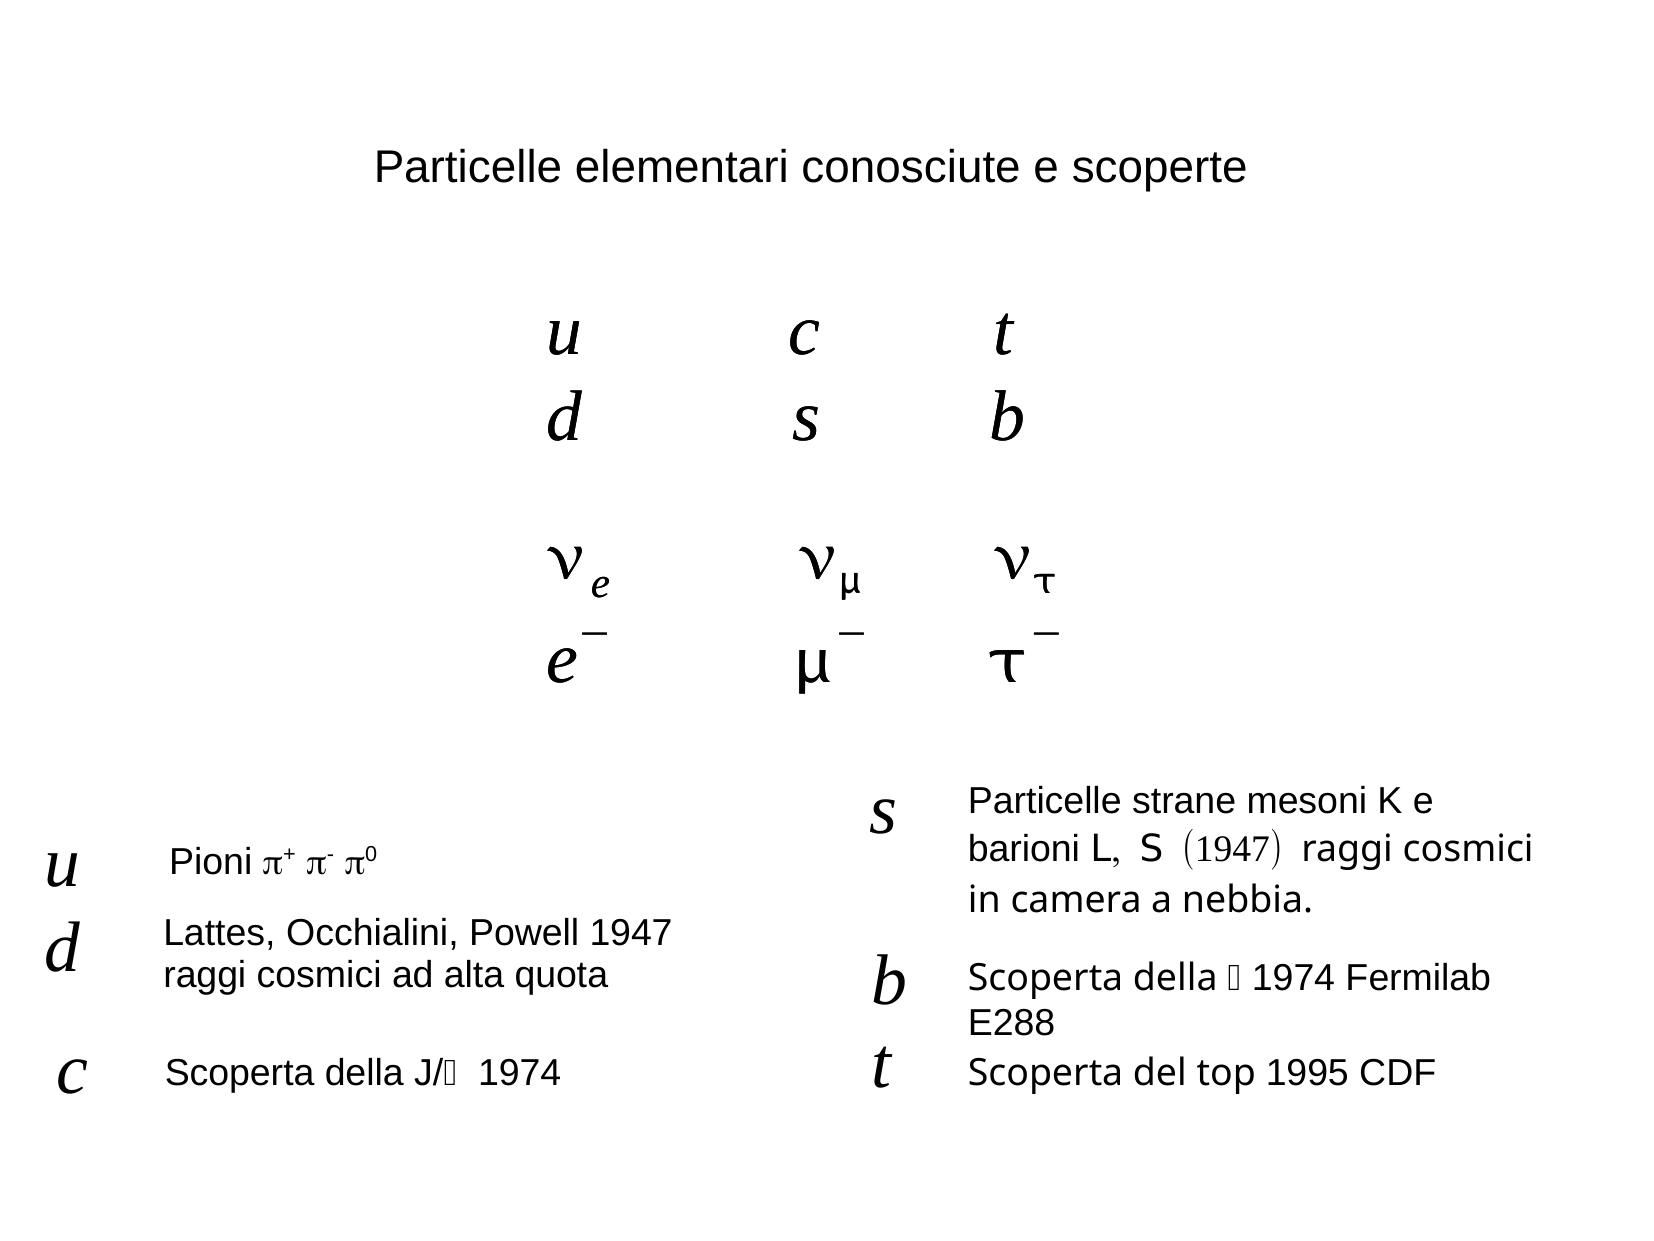

Particelle elementari conosciute e scoperte
Particelle strane mesoni K e barioni L, S (1947) raggi cosmici in camera a nebbia.
Pioni p+ p- p0
Lattes, Occhialini, Powell 1947
raggi cosmici ad alta quota
Scoperta della  1974 Fermilab E288
Scoperta del top 1995 CDF
Scoperta della J/ 1974